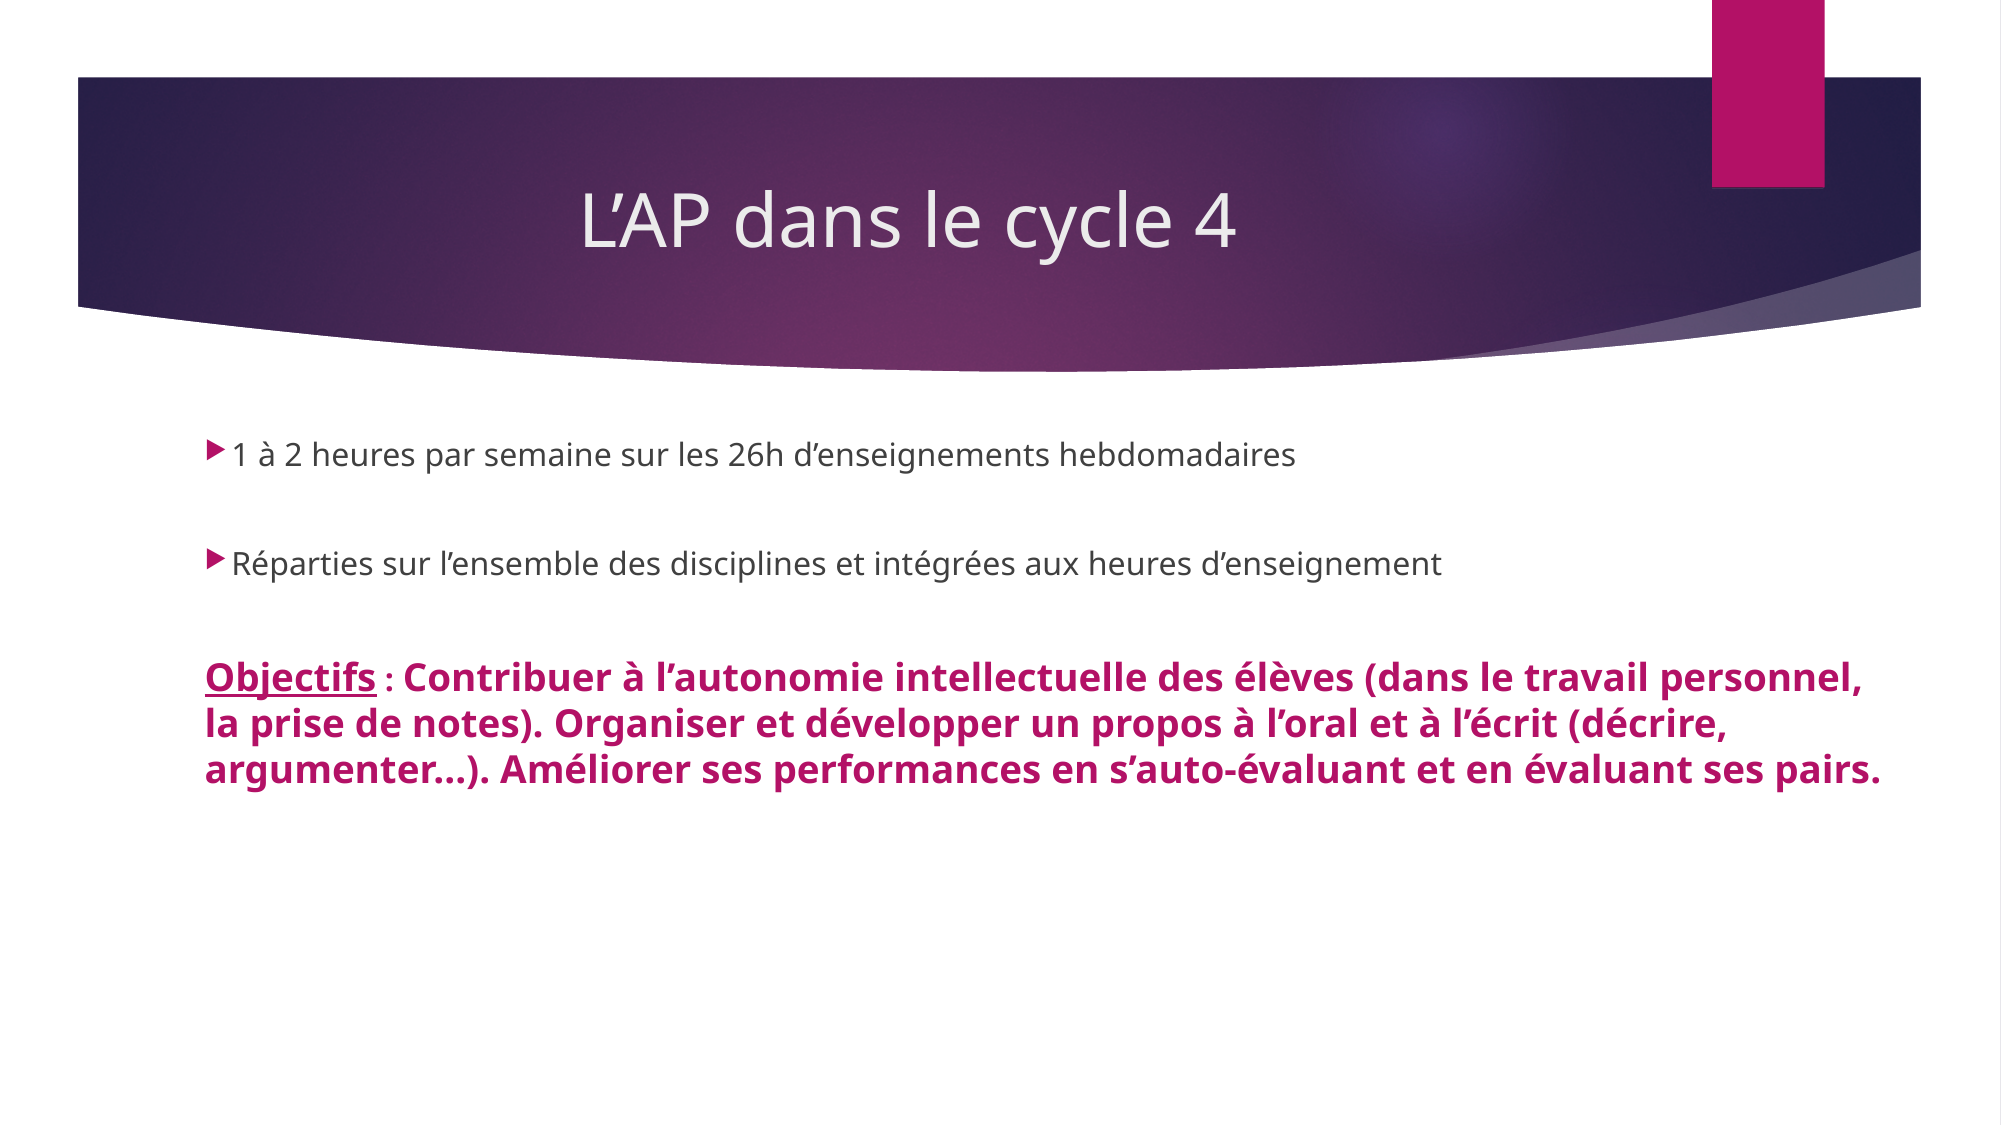

# L’AP dans le cycle 4
 1 à 2 heures par semaine sur les 26h d’enseignements hebdomadaires
 Réparties sur l’ensemble des disciplines et intégrées aux heures d’enseignement
Objectifs : Contribuer à l’autonomie intellectuelle des élèves (dans le travail personnel, la prise de notes). Organiser et développer un propos à l’oral et à l’écrit (décrire, argumenter…). Améliorer ses performances en s’auto-évaluant et en évaluant ses pairs.